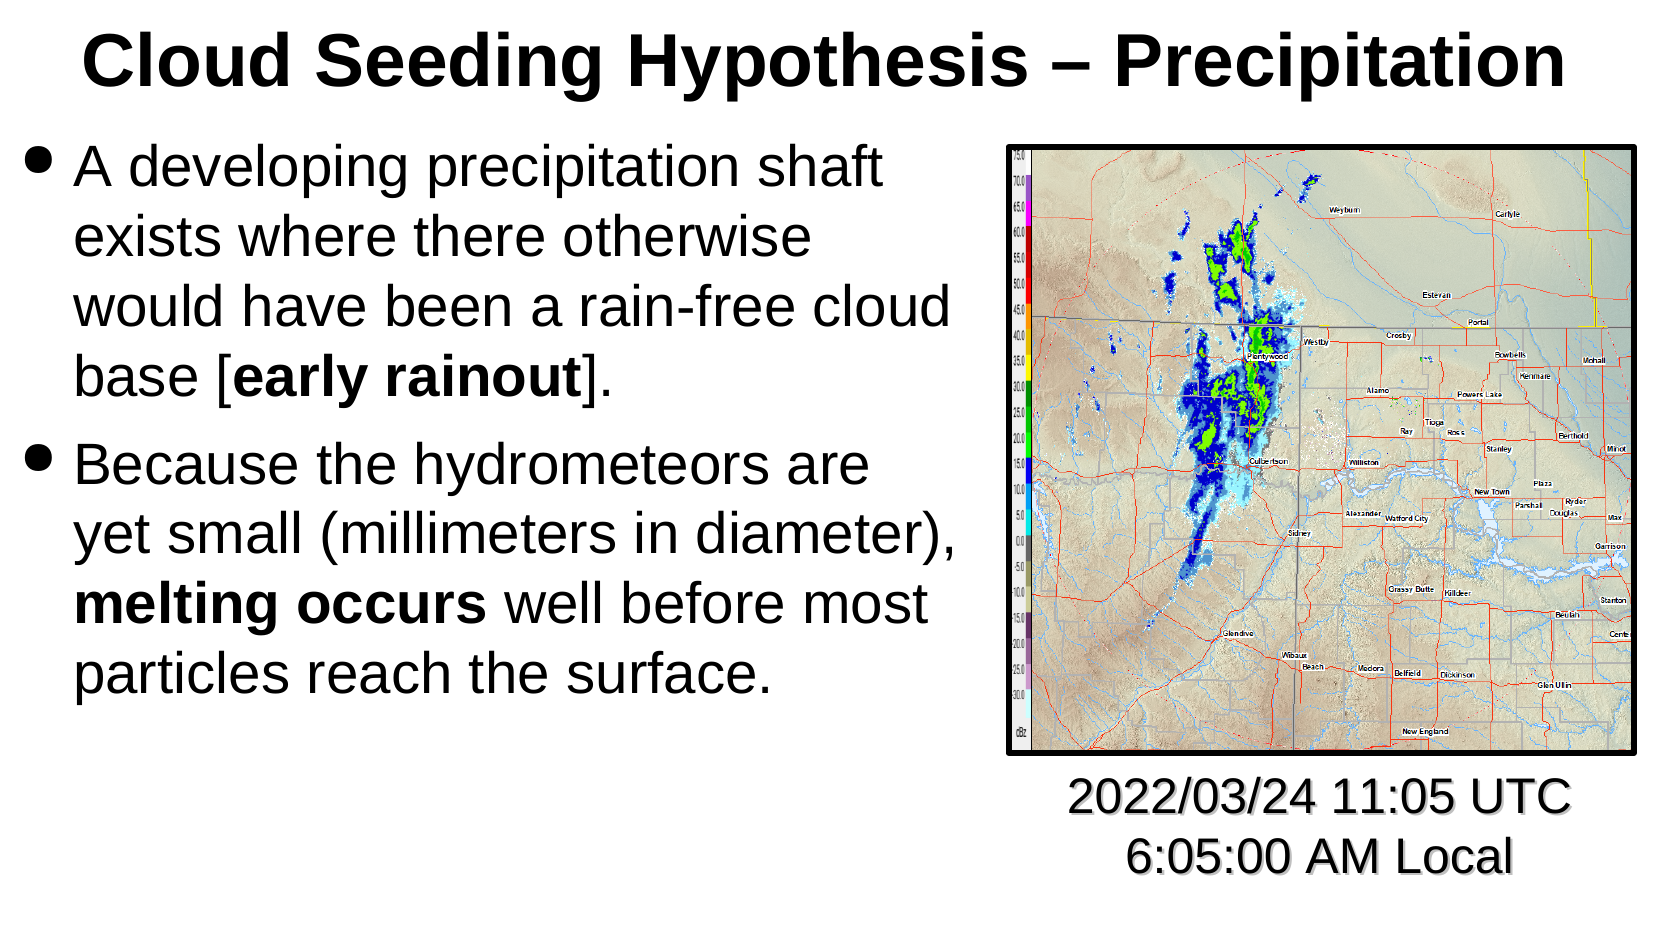

# Cloud Seeding Hypothesis – Precipitation
 A developing precipitation shaft exists where there otherwise would have been a rain-free cloud base [early rainout].
 Because the hydrometeors are yet small (millimeters in diameter), melting occurs well before most particles reach the surface.
2022/03/24 11:05 UTC
6:05:00 AM Local